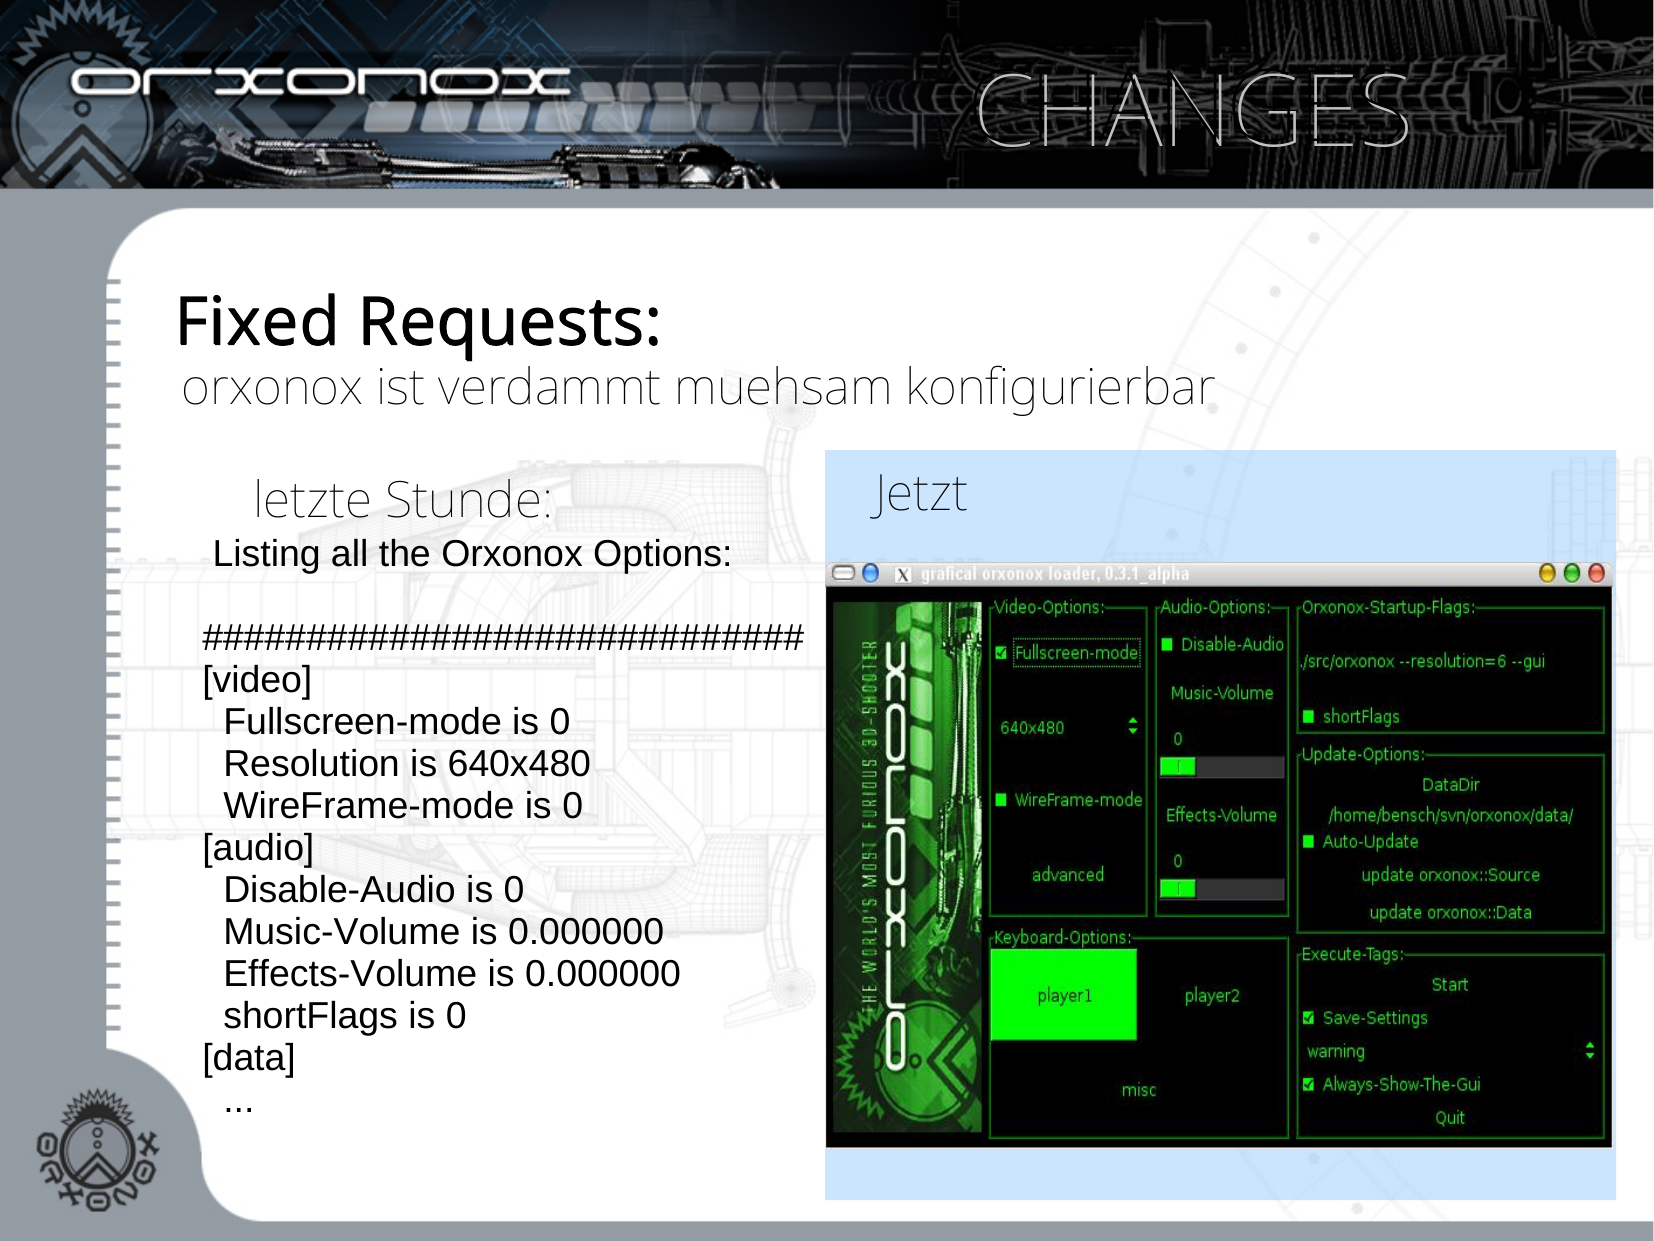

CHANGES
Fixed Requests:
orxonox ist verdammt muehsam konfigurierbar
Jetzt
letzte Stunde:
 Listing all the Orxonox Options:
 #############################
[video]
 Fullscreen-mode is 0
 Resolution is 640x480
 WireFrame-mode is 0
[audio]
 Disable-Audio is 0
 Music-Volume is 0.000000
 Effects-Volume is 0.000000
 shortFlags is 0
[data]
 ...